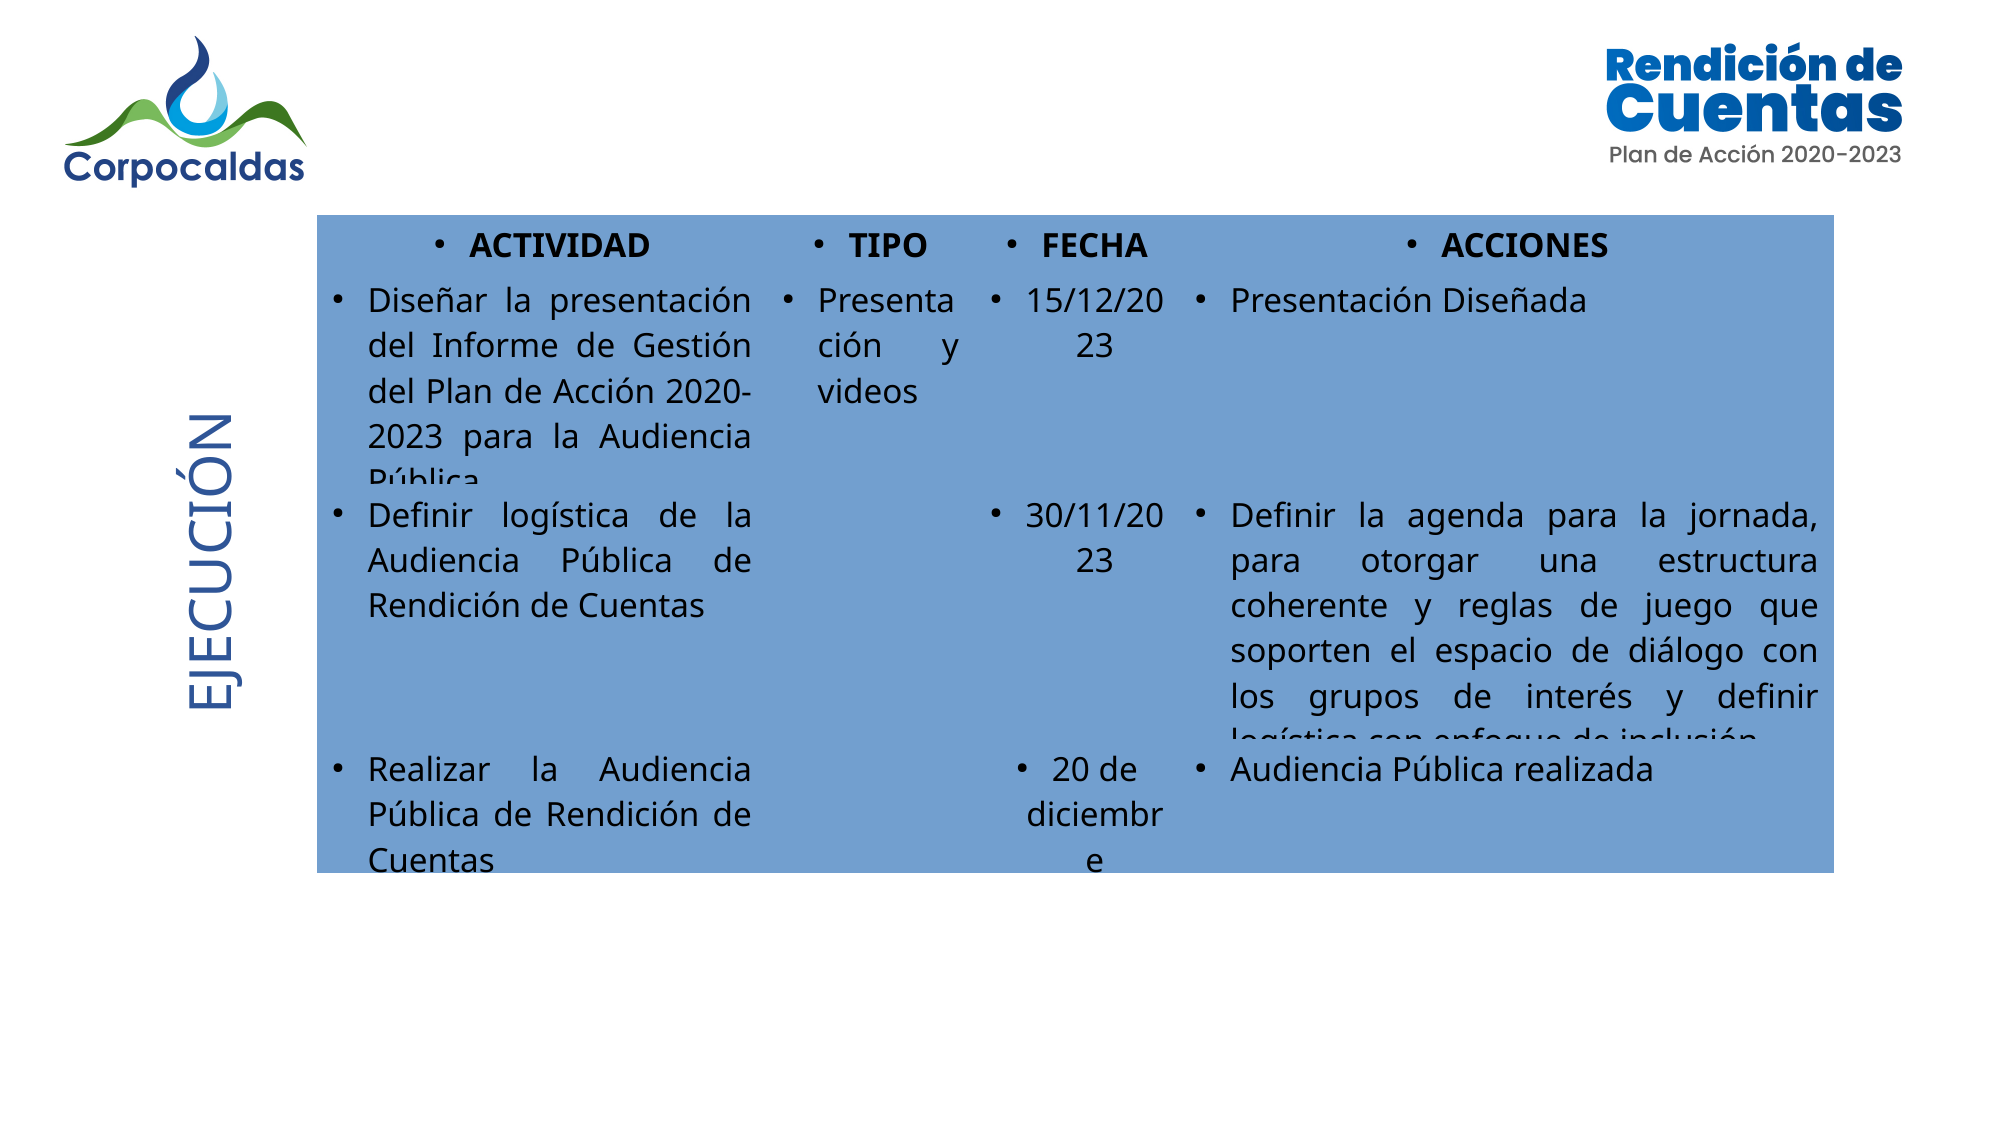

| ACTIVIDAD | TIPO | FECHA | ACCIONES |
| --- | --- | --- | --- |
| Diseñar la presentación del Informe de Gestión del Plan de Acción 2020- 2023 para la Audiencia Pública. | Presentación y videos | 15/12/2023 | Presentación Diseñada |
| Definir logística de la Audiencia Pública de Rendición de Cuentas | | 30/11/2023 | Definir la agenda para la jornada, para otorgar una estructura coherente y reglas de juego que soporten el espacio de diálogo con los grupos de interés y definir logística con enfoque de inclusión. |
| Realizar la Audiencia Pública de Rendición de Cuentas | | 20 de diciembre | Audiencia Pública realizada |
EJECUCIÓN